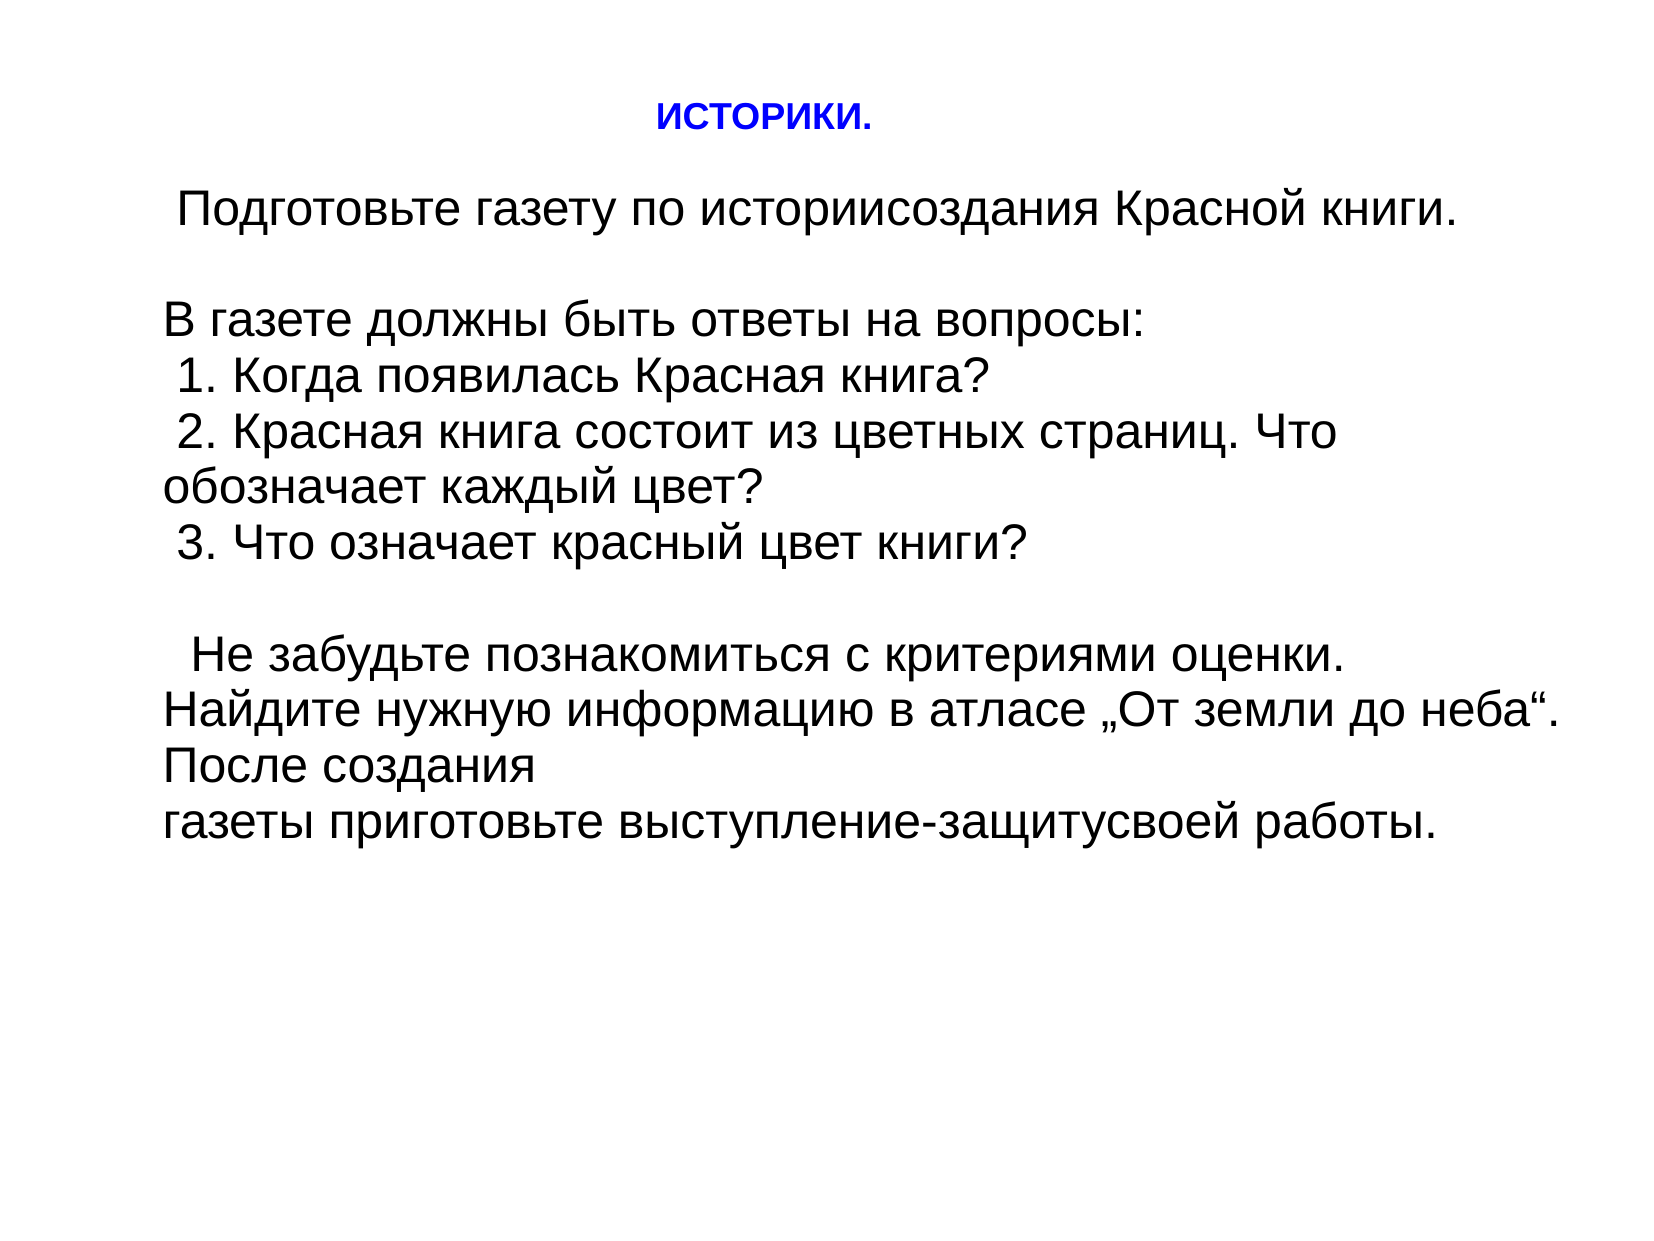

ИСТОРИКИ.
 Подготовьте газету по историисоздания Красной книги.
В газете должны быть ответы на вопросы:
 1. Когда появилась Красная книга?
 2. Красная книга состоит из цветных страниц. Что обозначает каждый цвет?
 3. Что означает красный цвет книги?
 Не забудьте познакомиться с критериями оценки.
Найдите нужную информацию в атласе „От земли до неба“. После создания
газеты приготовьте выступление-защитусвоей работы.